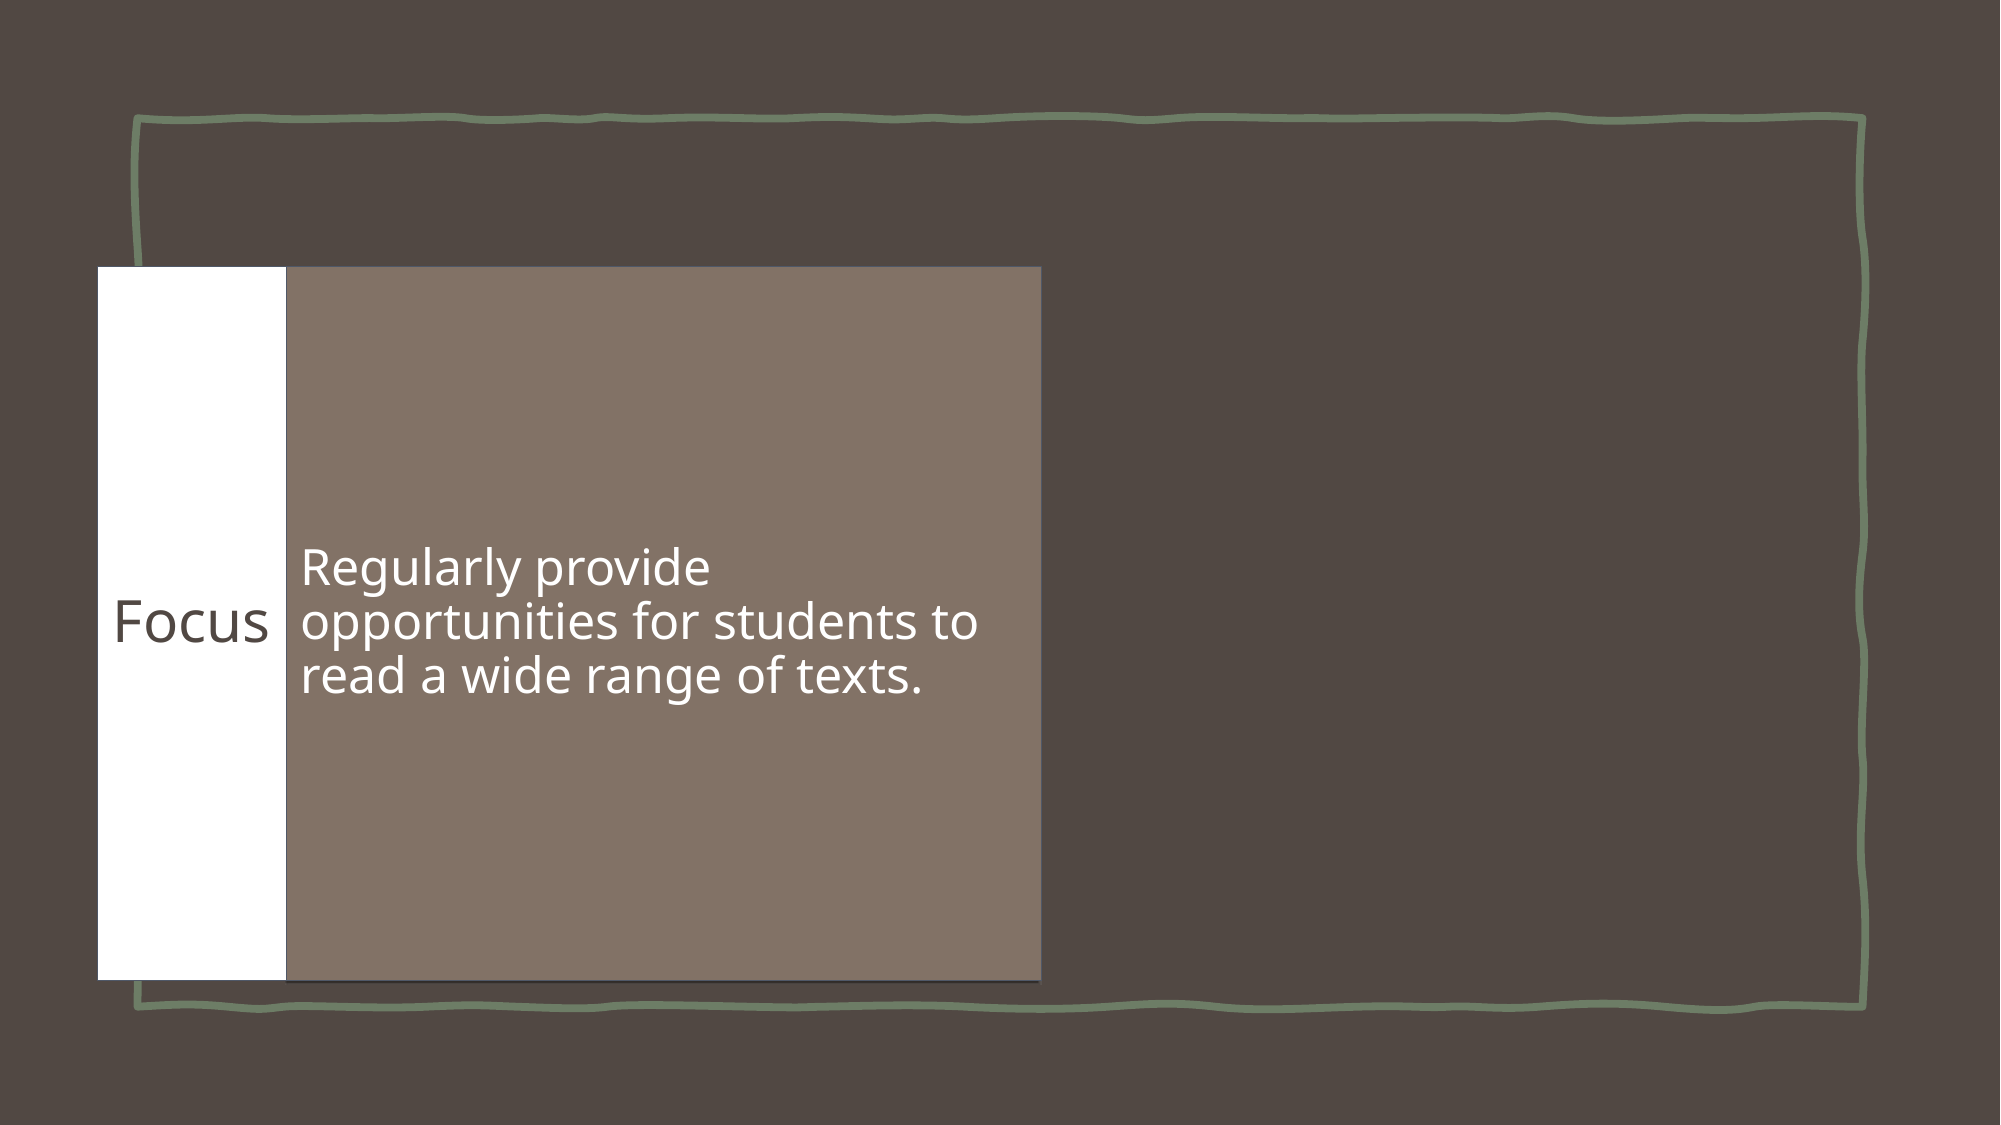

# 2. Provide purposeful fluency-building activities to help students read effortlessly
Focus
Regularly provide opportunities for students to read a wide range of texts.
This should include:
Fiction
Non-fiction
Wide range of topics
Varied
Topic
Vocabulary
Syntax/sentence types
Authors
Degree of complexity